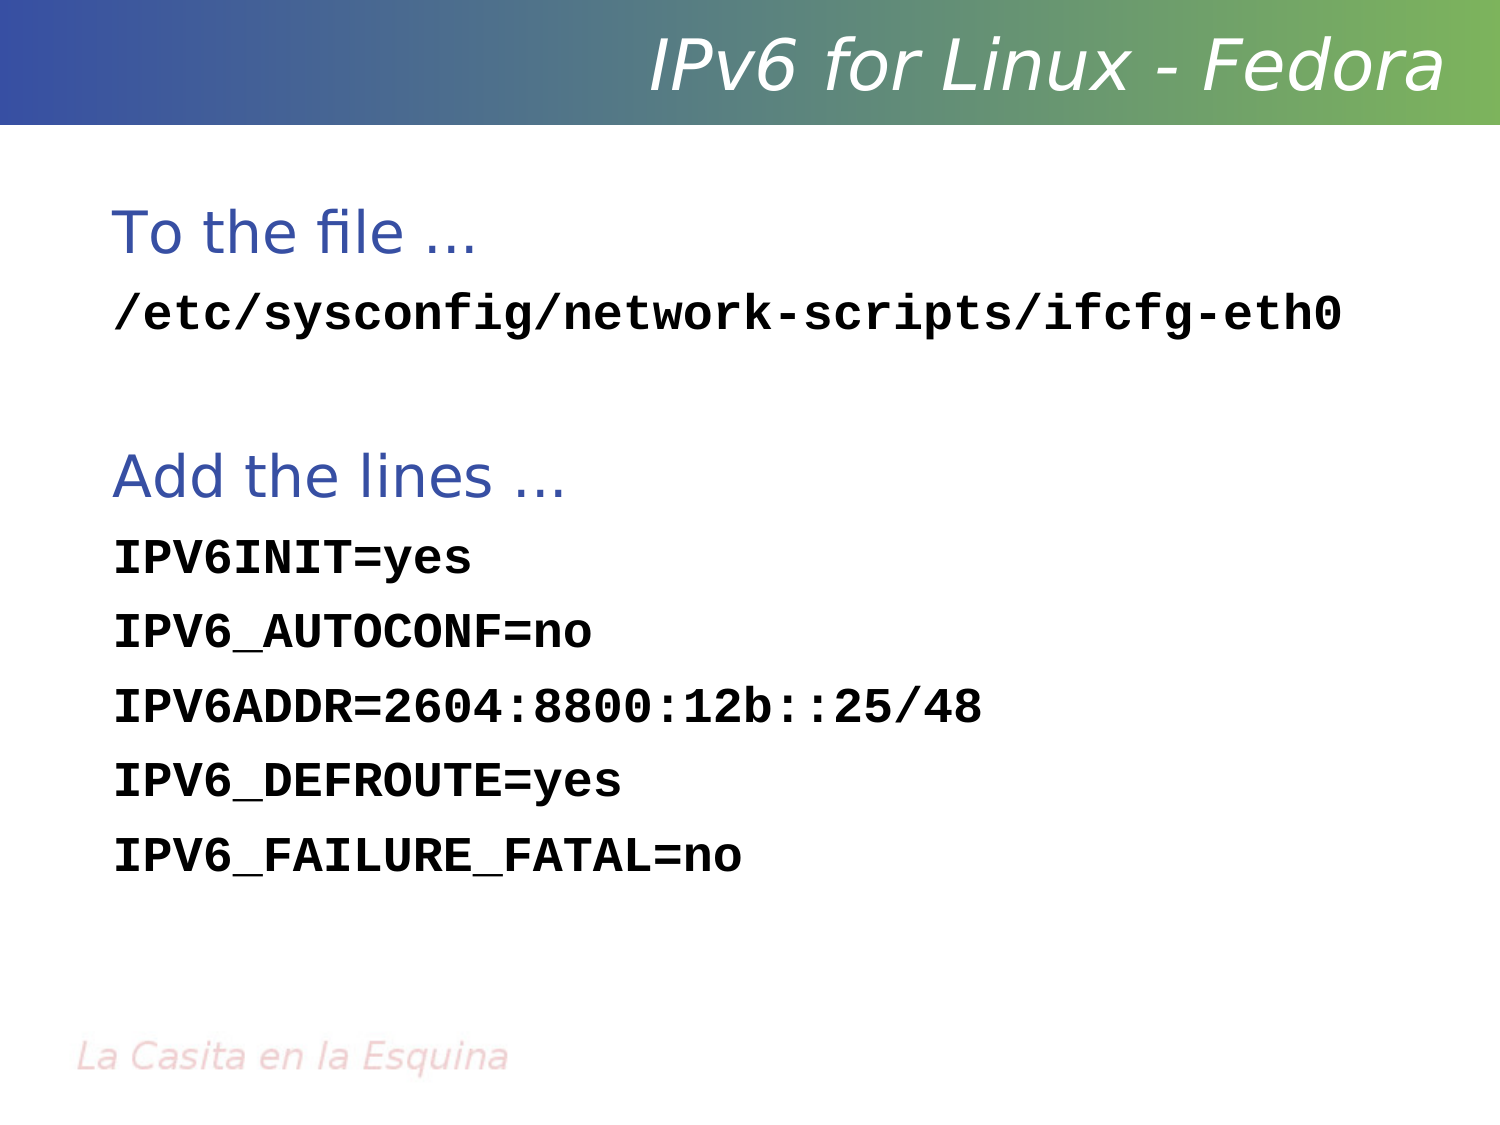

# IPv6 for Linux - Fedora
To the file ...
/etc/sysconfig/network-scripts/ifcfg-eth0
Add the lines ...
IPV6INIT=yes
IPV6_AUTOCONF=no
IPV6ADDR=2604:8800:12b::25/48
IPV6_DEFROUTE=yes
IPV6_FAILURE_FATAL=no